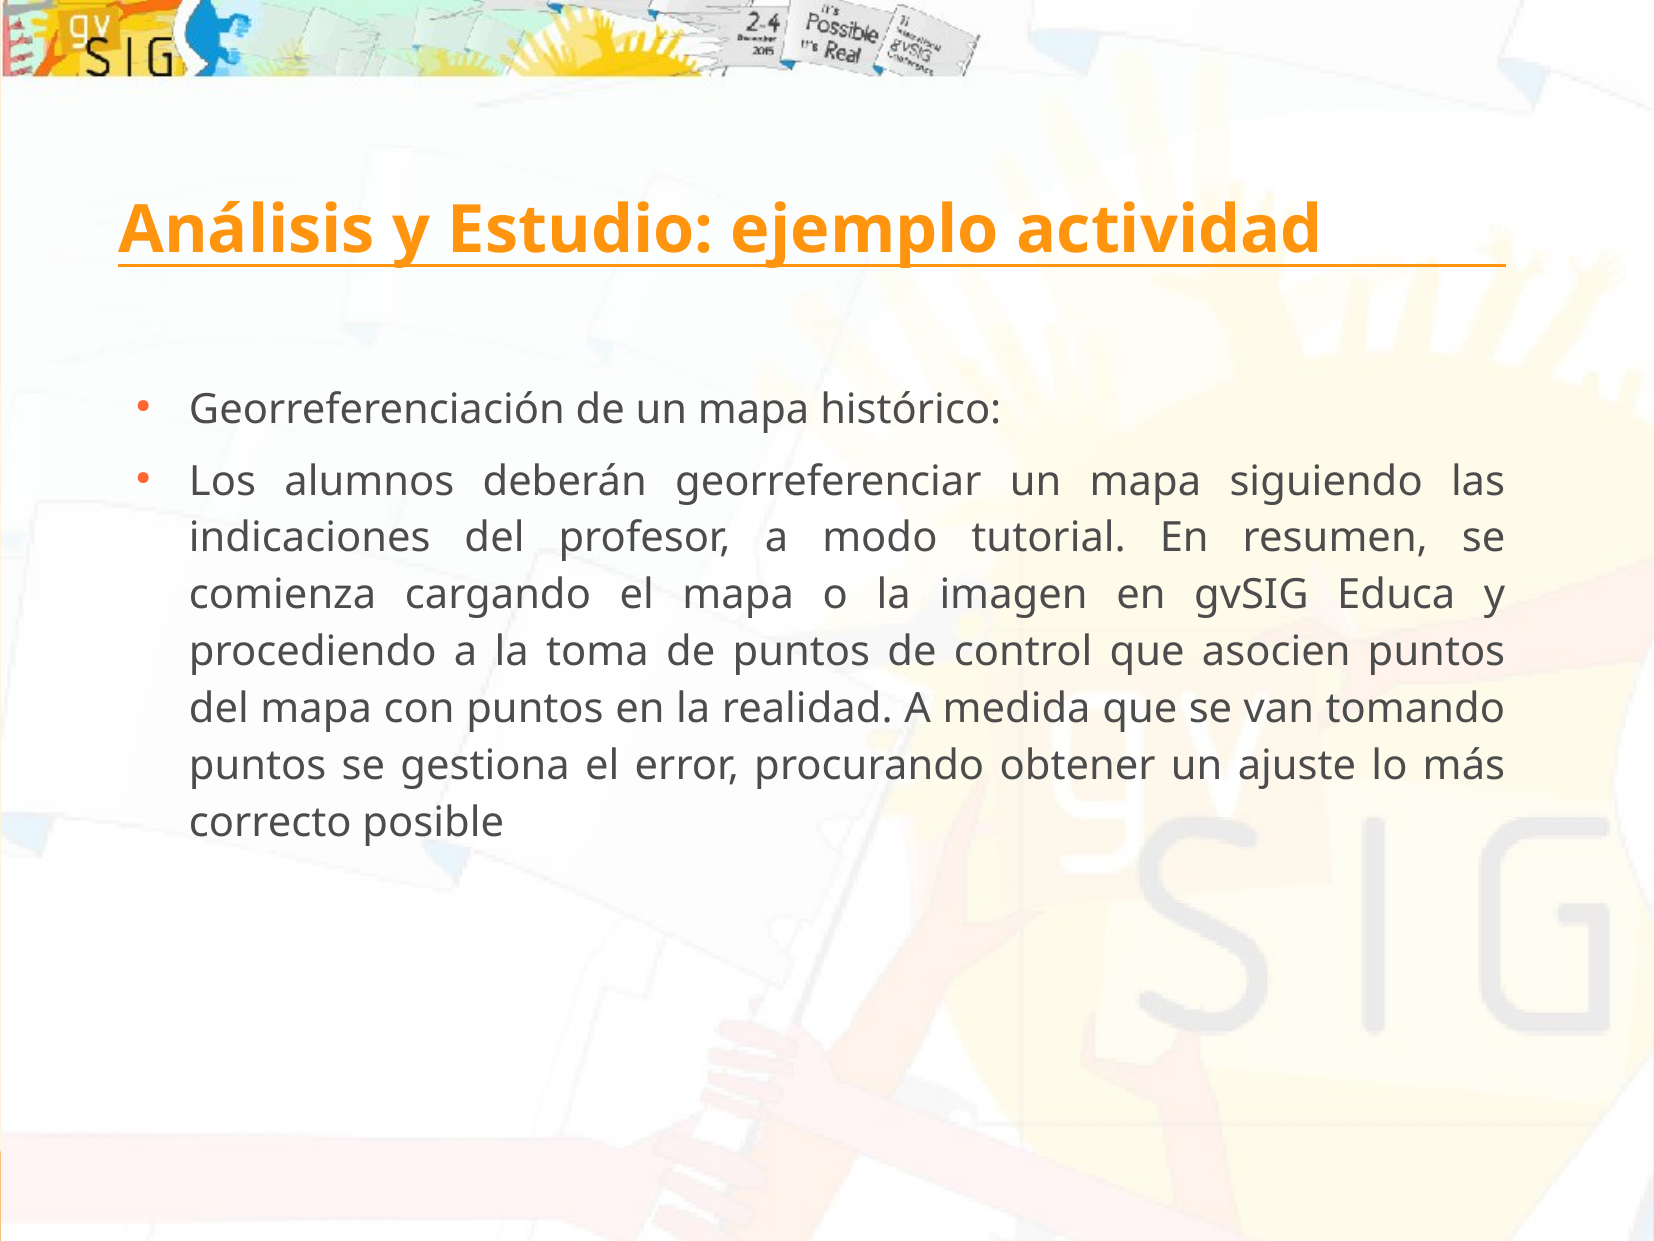

# Análisis y Estudio: ejemplo actividad
Georreferenciación de un mapa histórico:
Los alumnos deberán georreferenciar un mapa siguiendo las indicaciones del profesor, a modo tutorial. En resumen, se comienza cargando el mapa o la imagen en gvSIG Educa y procediendo a la toma de puntos de control que asocien puntos del mapa con puntos en la realidad. A medida que se van tomando puntos se gestiona el error, procurando obtener un ajuste lo más correcto posible